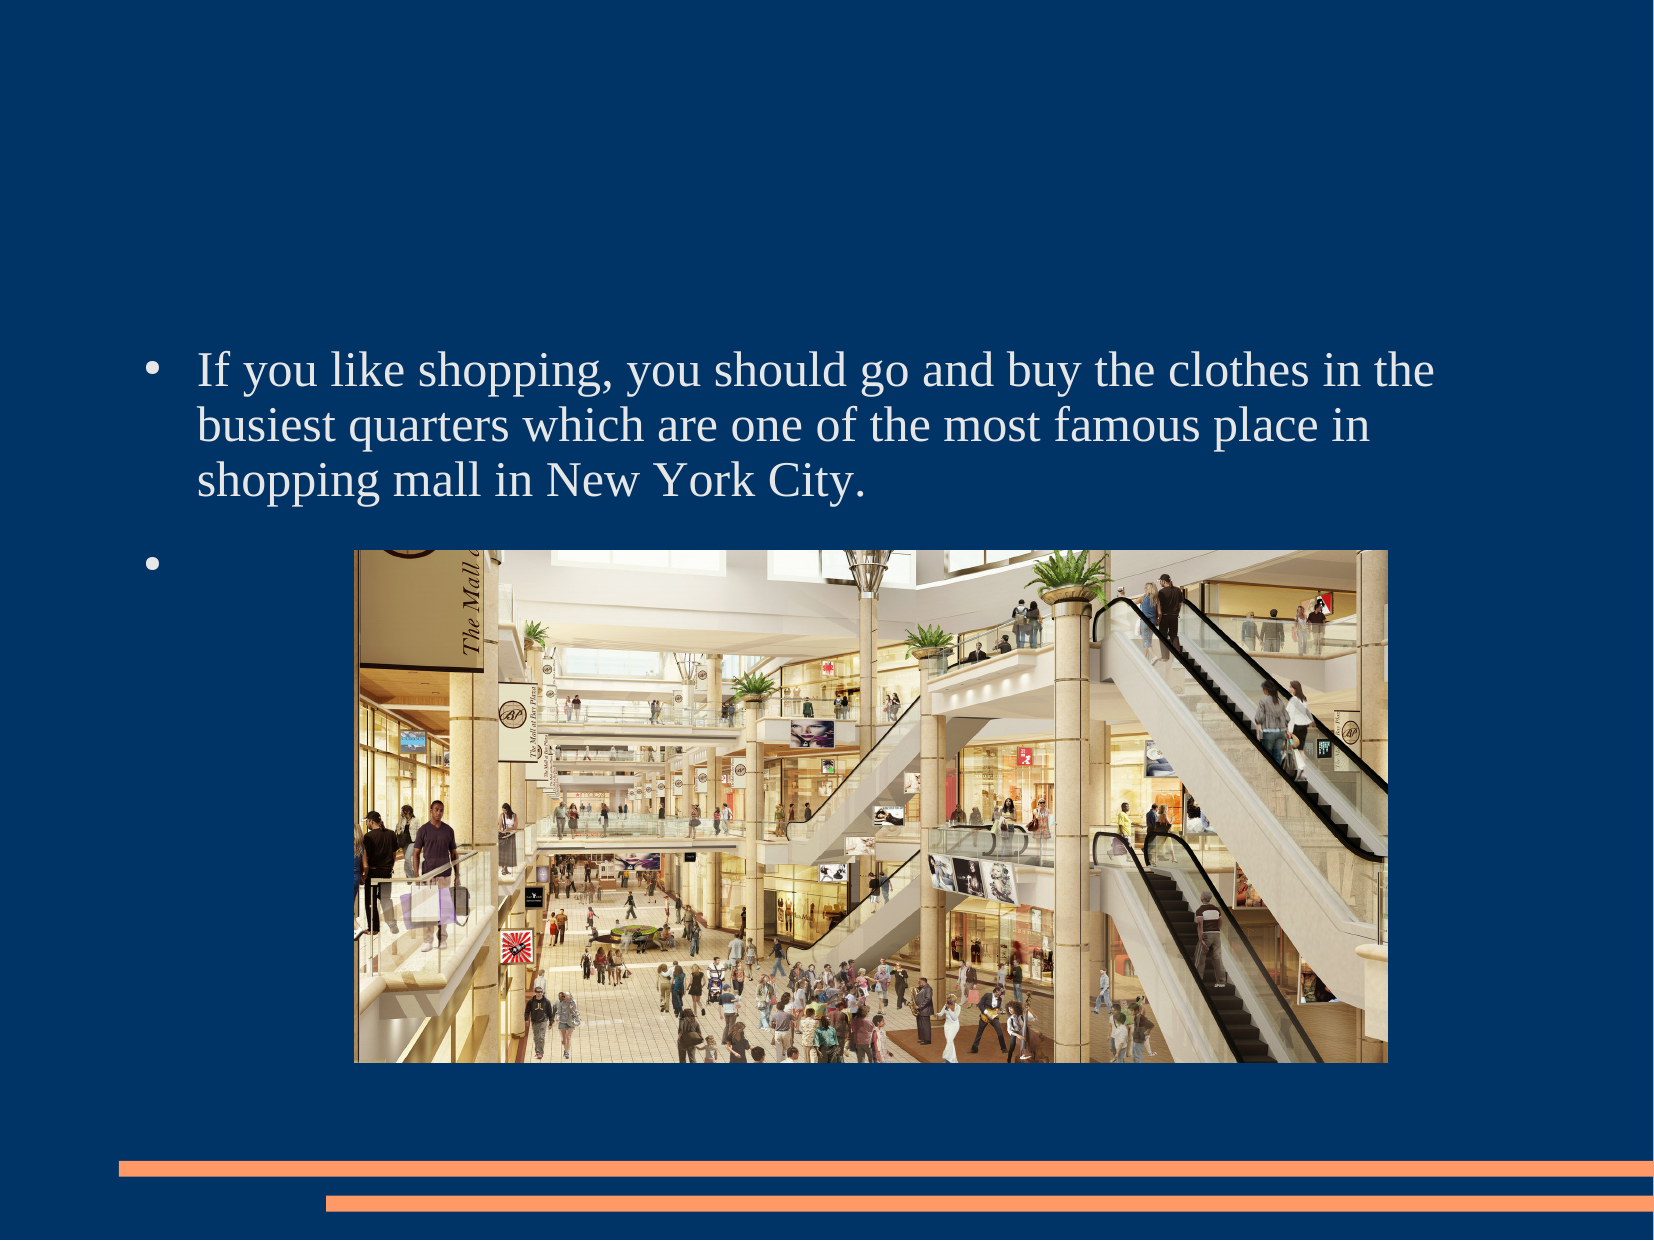

#
If you like shopping, you should go and buy the clothes in the busiest quarters which are one of the most famous place in shopping mall in New York City.